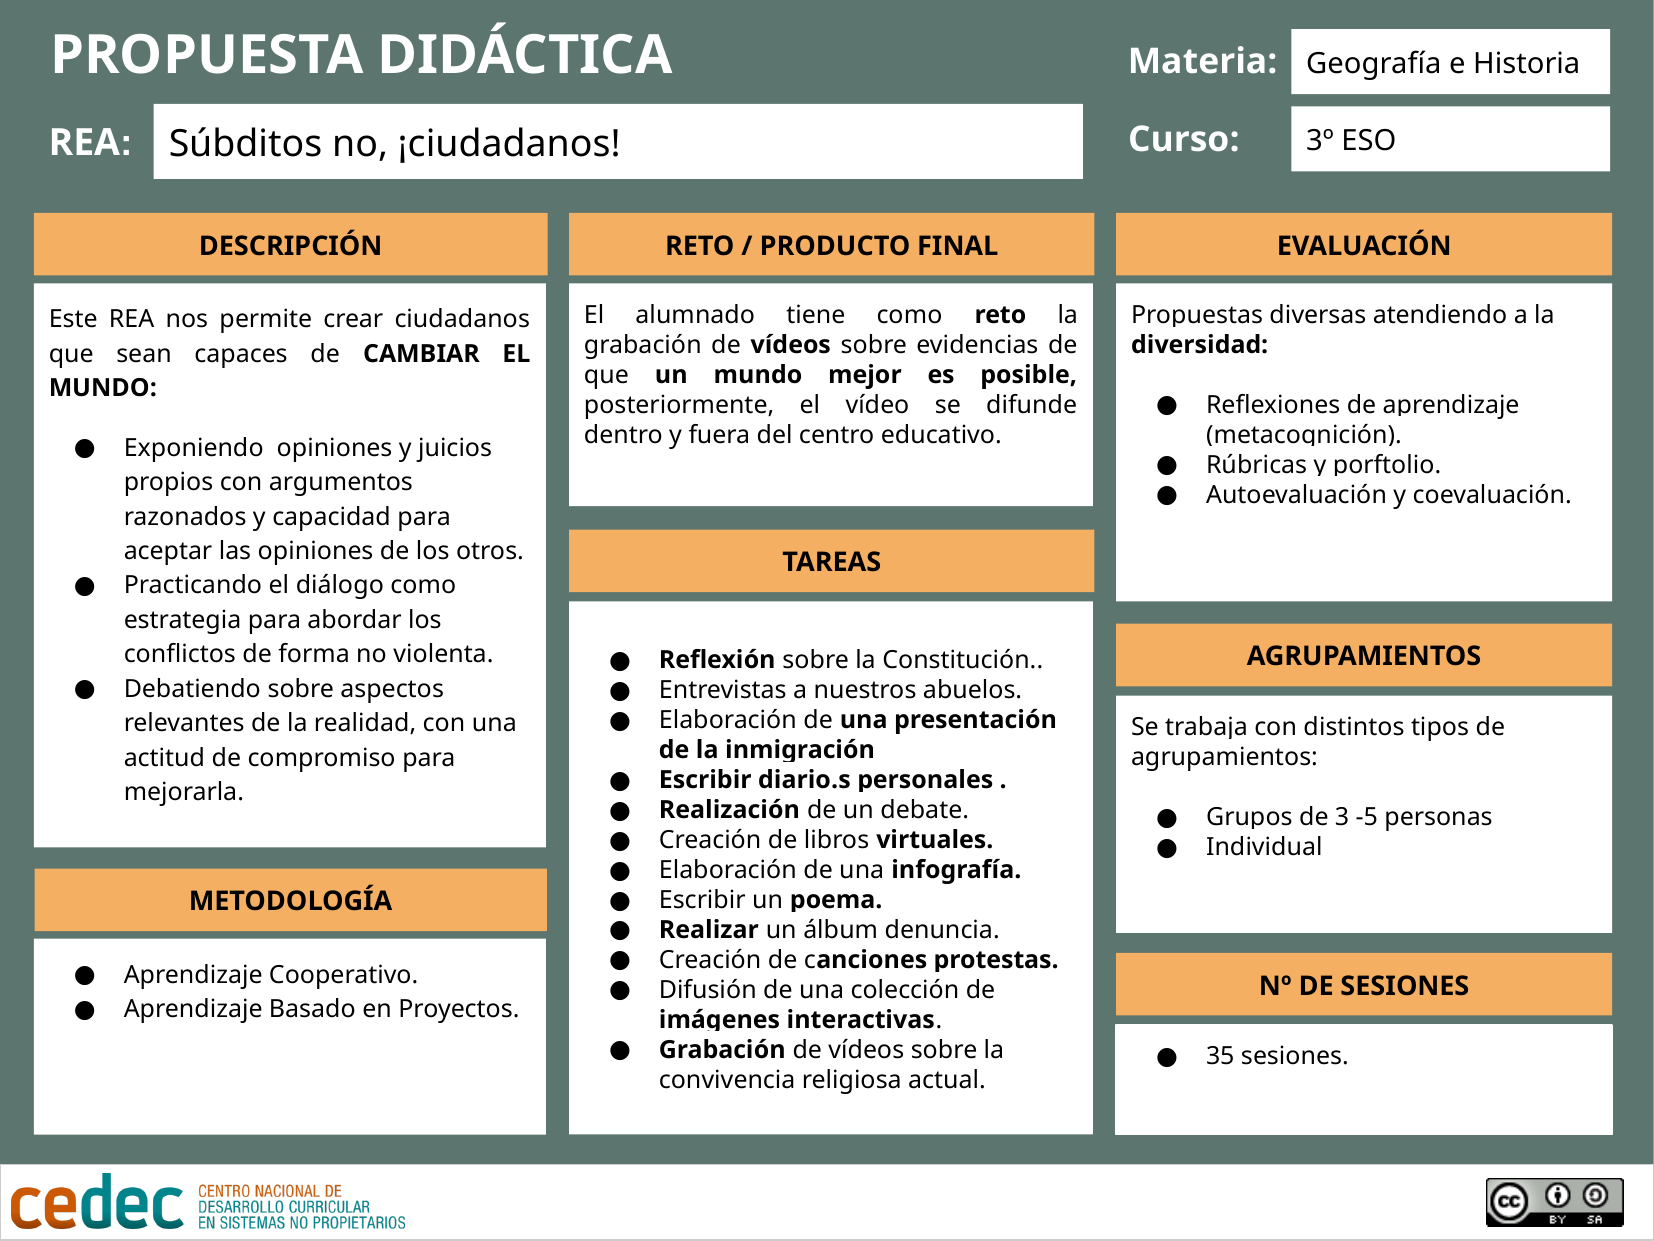

PROPUESTA DIDÁCTICA
Geografía e Historia
Materia:
Súbditos no, ¡ciudadanos!
3º ESO
Curso:
REA:
DESCRIPCIÓN
RETO / PRODUCTO FINAL
EVALUACIÓN
Este REA nos permite crear ciudadanos que sean capaces de CAMBIAR EL MUNDO:
Exponiendo opiniones y juicios propios con argumentos razonados y capacidad para aceptar las opiniones de los otros.
Practicando el diálogo como estrategia para abordar los conflictos de forma no violenta.
Debatiendo sobre aspectos relevantes de la realidad, con una actitud de compromiso para mejorarla.
El alumnado tiene como reto la grabación de vídeos sobre evidencias de que un mundo mejor es posible, posteriormente, el vídeo se difunde dentro y fuera del centro educativo.
Propuestas diversas atendiendo a la diversidad:
Reflexiones de aprendizaje (metacognición).
Rúbricas y porftolio.
Autoevaluación y coevaluación.
TAREAS
Reflexión sobre la Constitución..
Entrevistas a nuestros abuelos.
Elaboración de una presentación de la inmigración
Escribir diario.s personales .
Realización de un debate.
Creación de libros virtuales.
Elaboración de una infografía.
Escribir un poema.
Realizar un álbum denuncia.
Creación de canciones protestas.
Difusión de una colección de imágenes interactivas.
Grabación de vídeos sobre la convivencia religiosa actual.
AGRUPAMIENTOS
Se trabaja con distintos tipos de agrupamientos:
Grupos de 3 -5 personas
Individual
METODOLOGÍA
Aprendizaje Cooperativo.
Aprendizaje Basado en Proyectos.
Nº DE SESIONES
35 sesiones.